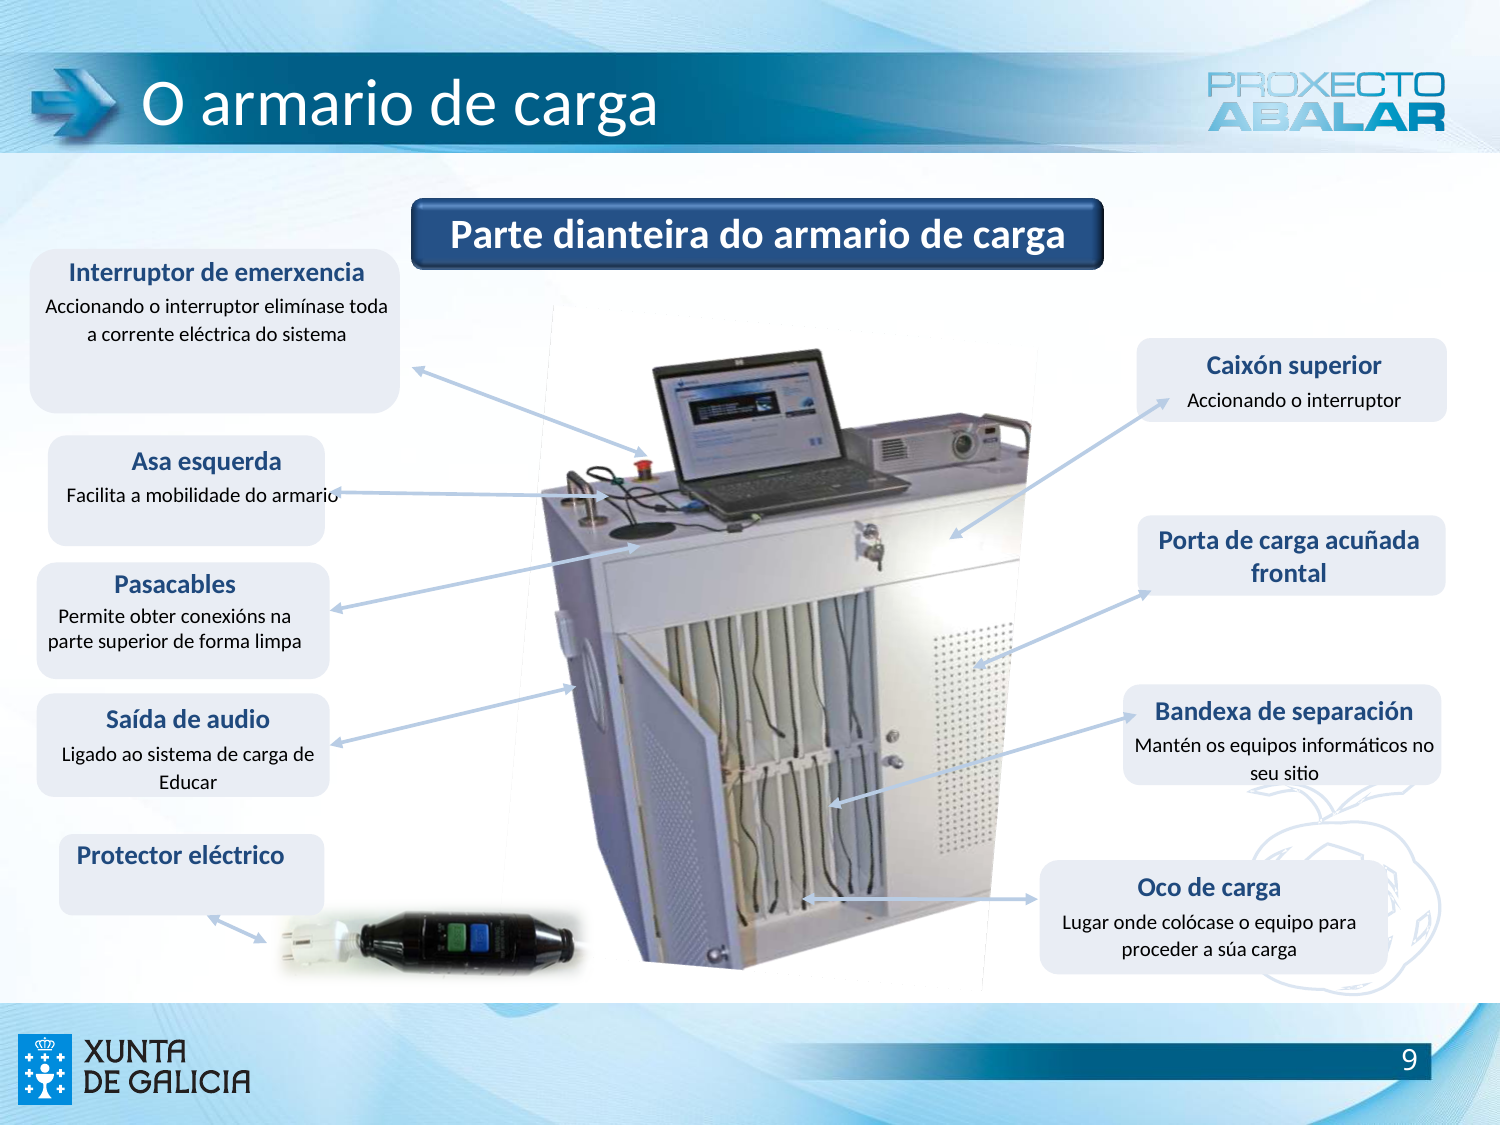

O armario de carga
Parte dianteira do armario de carga
Interruptor de emerxencia
Accionando o interruptor elimínase toda a corrente eléctrica do sistema
Caixón superior
Accionando o interruptor
Asa esquerda
Facilita a mobilidade do armario
Porta de carga acuñada frontal
Pasacables
Permite obter conexións na parte superior de forma limpa
Bandexa de separación
Mantén os equipos informáticos no seu sitio
Saída de audio
Ligado ao sistema de carga de Educar
Protector eléctrico
Oco de carga
Lugar onde colócase o equipo para proceder a súa carga